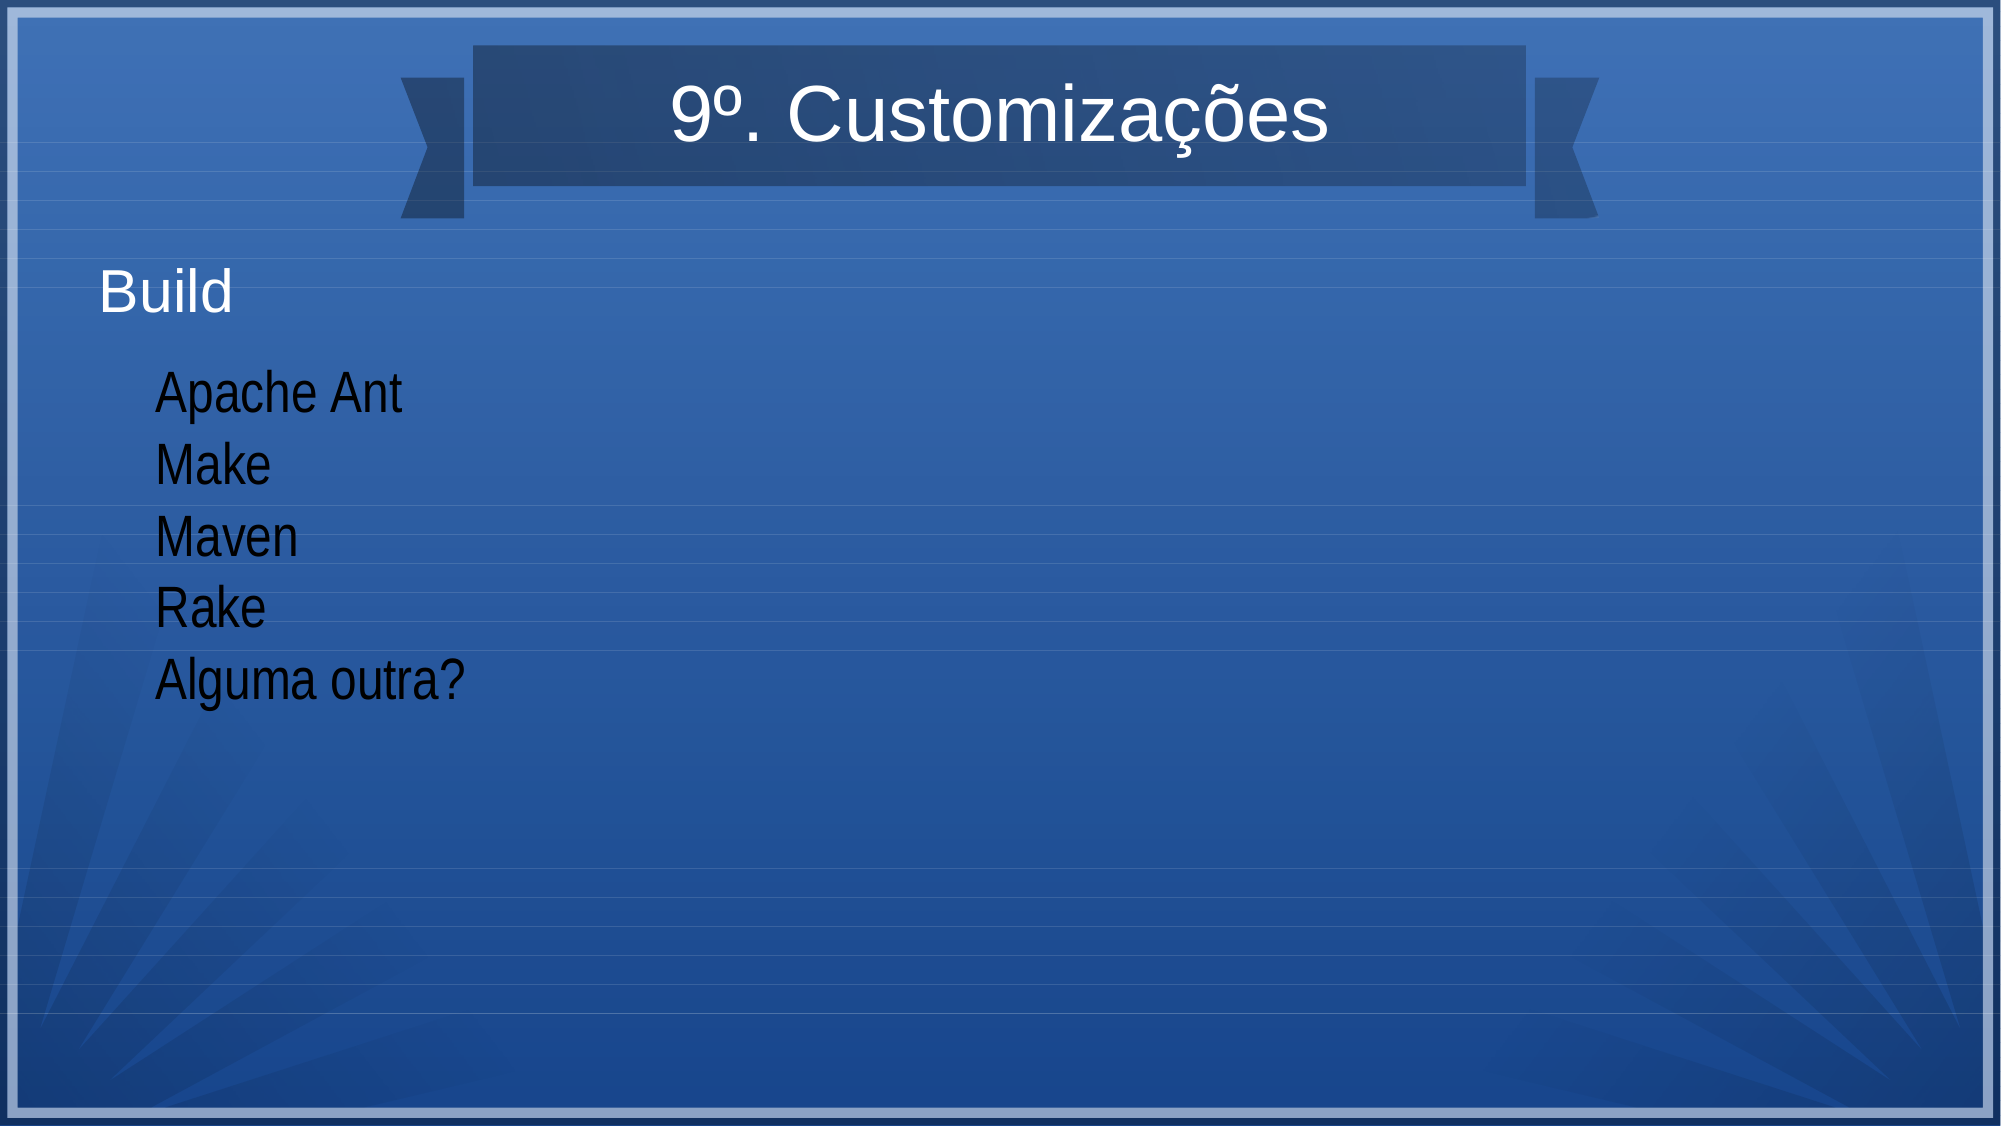

# 9º. Customizações
Build
Apache Ant
Make
Maven
Rake
Alguma outra?